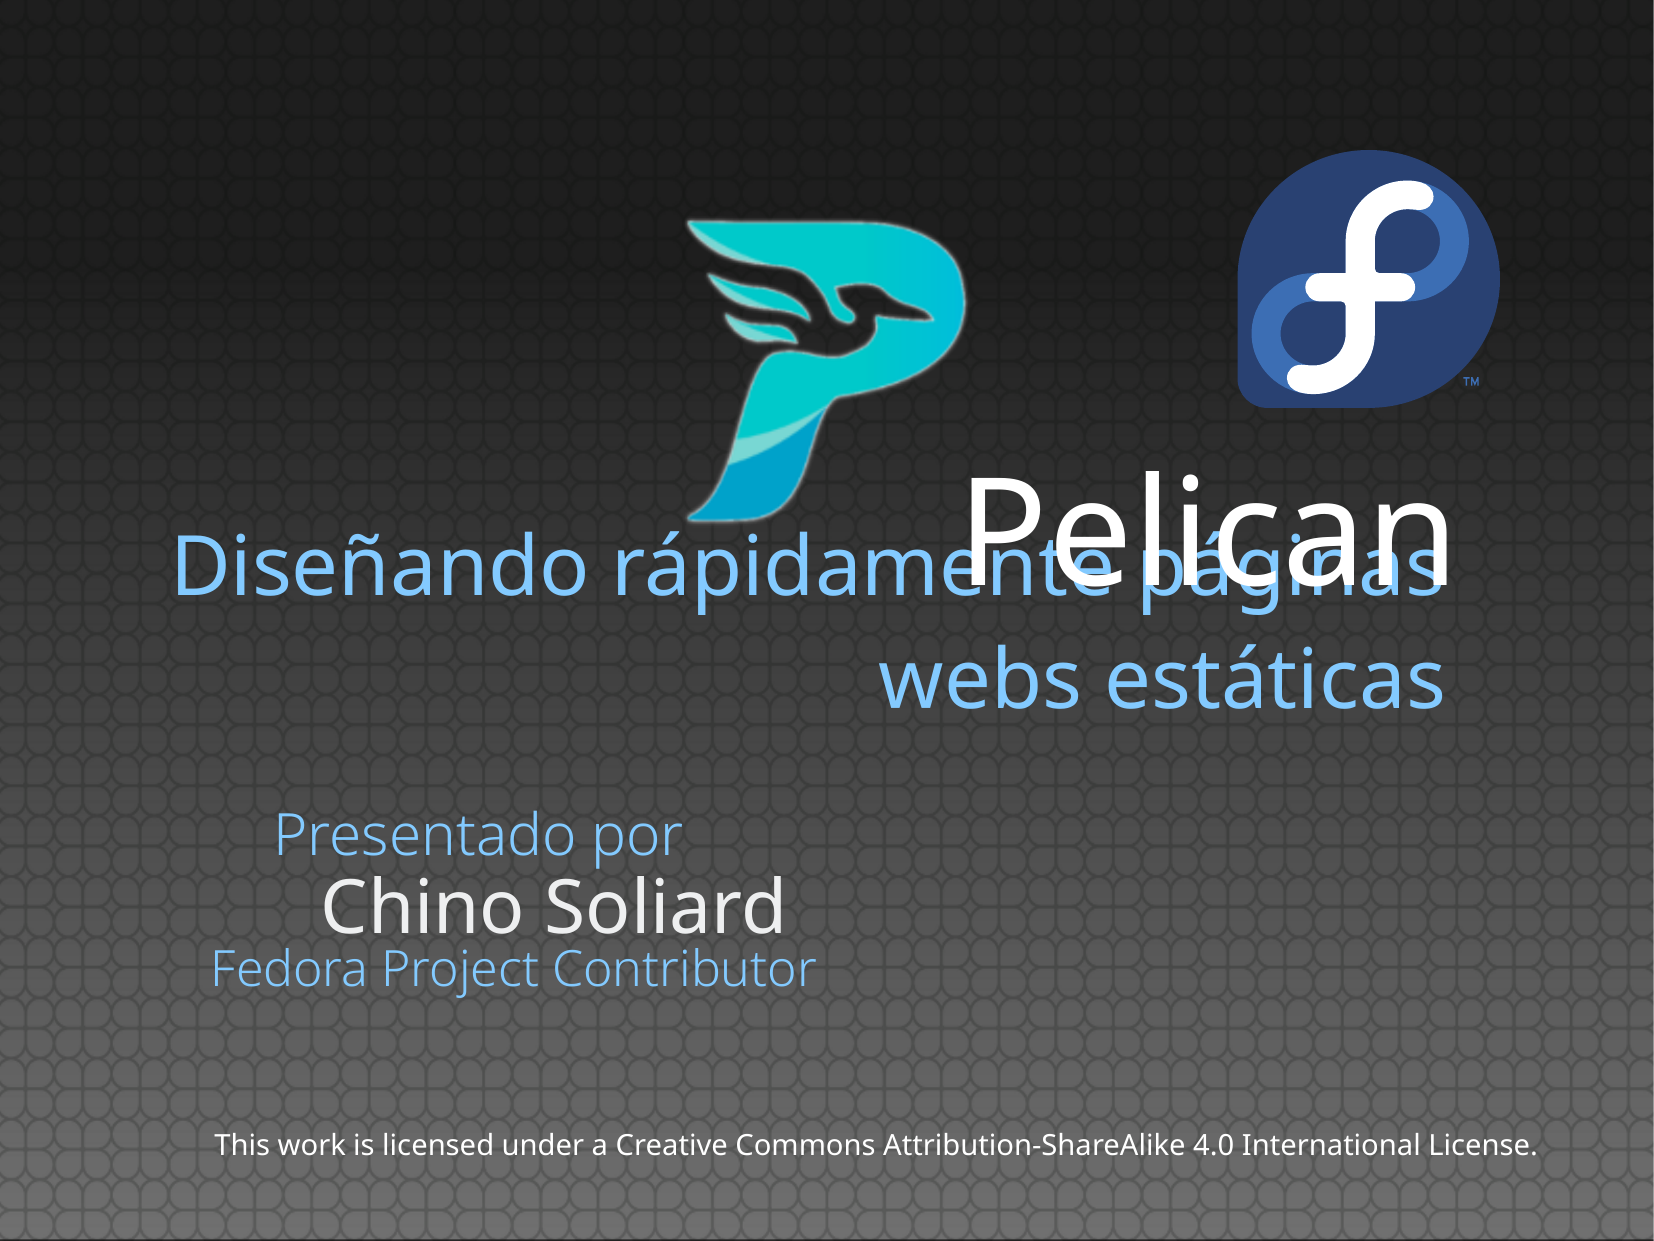

Pelican
# Diseñando rápidamente páginas webs estáticas
Presentado por
Chino Soliard
Fedora Project Contributor
This work is licensed under a Creative Commons Attribution-ShareAlike 4.0 International License.